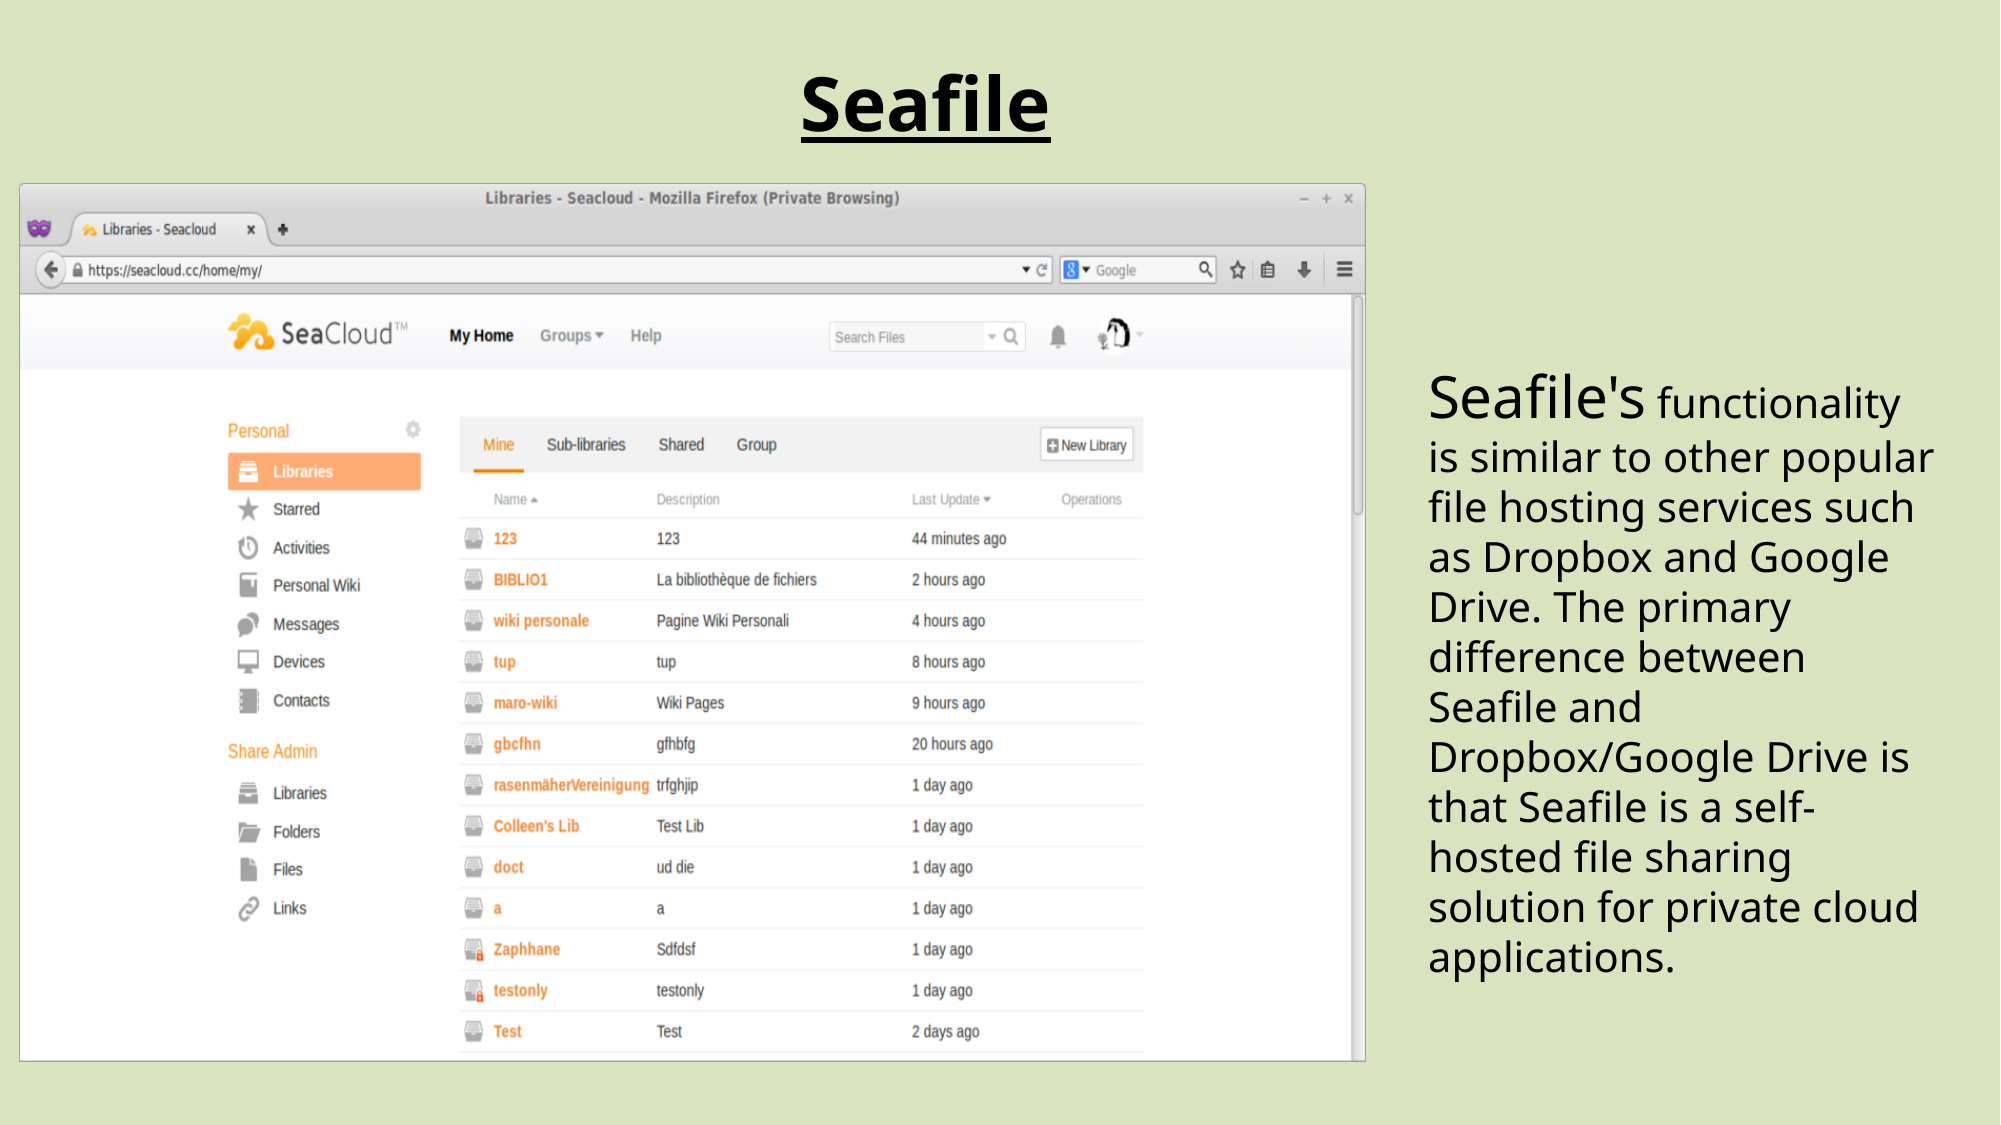

Seafile
Seafile's functionality is similar to other popular file hosting services such as Dropbox and Google Drive. The primary difference between Seafile and Dropbox/Google Drive is that Seafile is a self-hosted file sharing solution for private cloud applications.